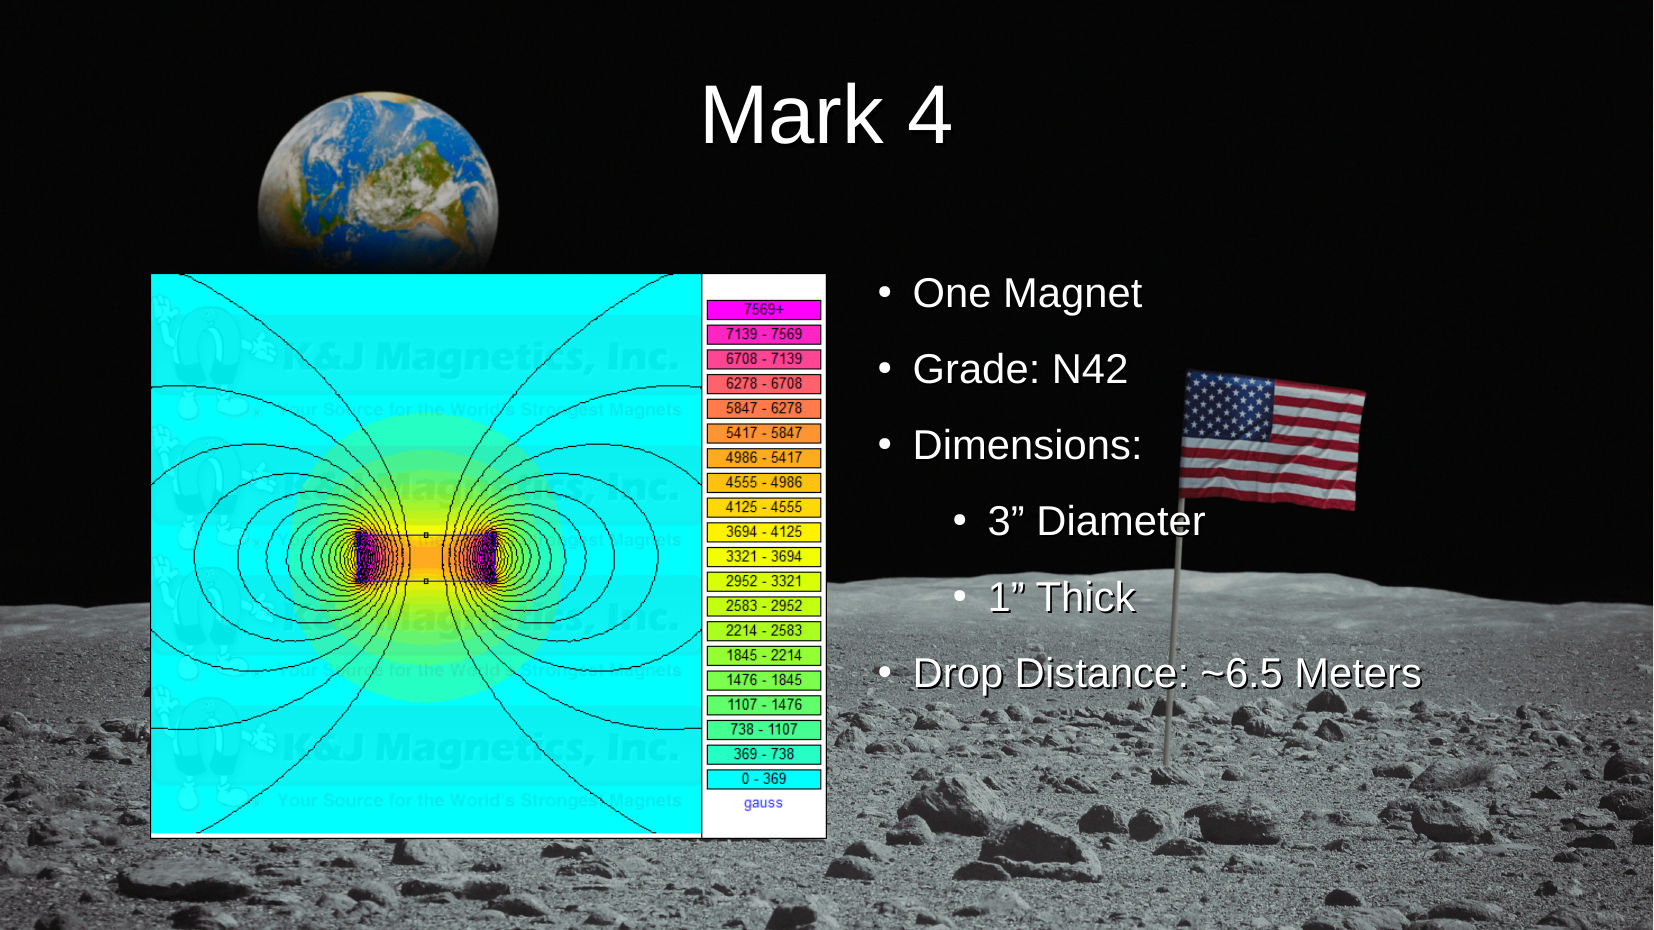

# Mark 4
One Magnet
Grade: N42
Dimensions:
3” Diameter
1” Thick
Drop Distance: ~6.5 Meters